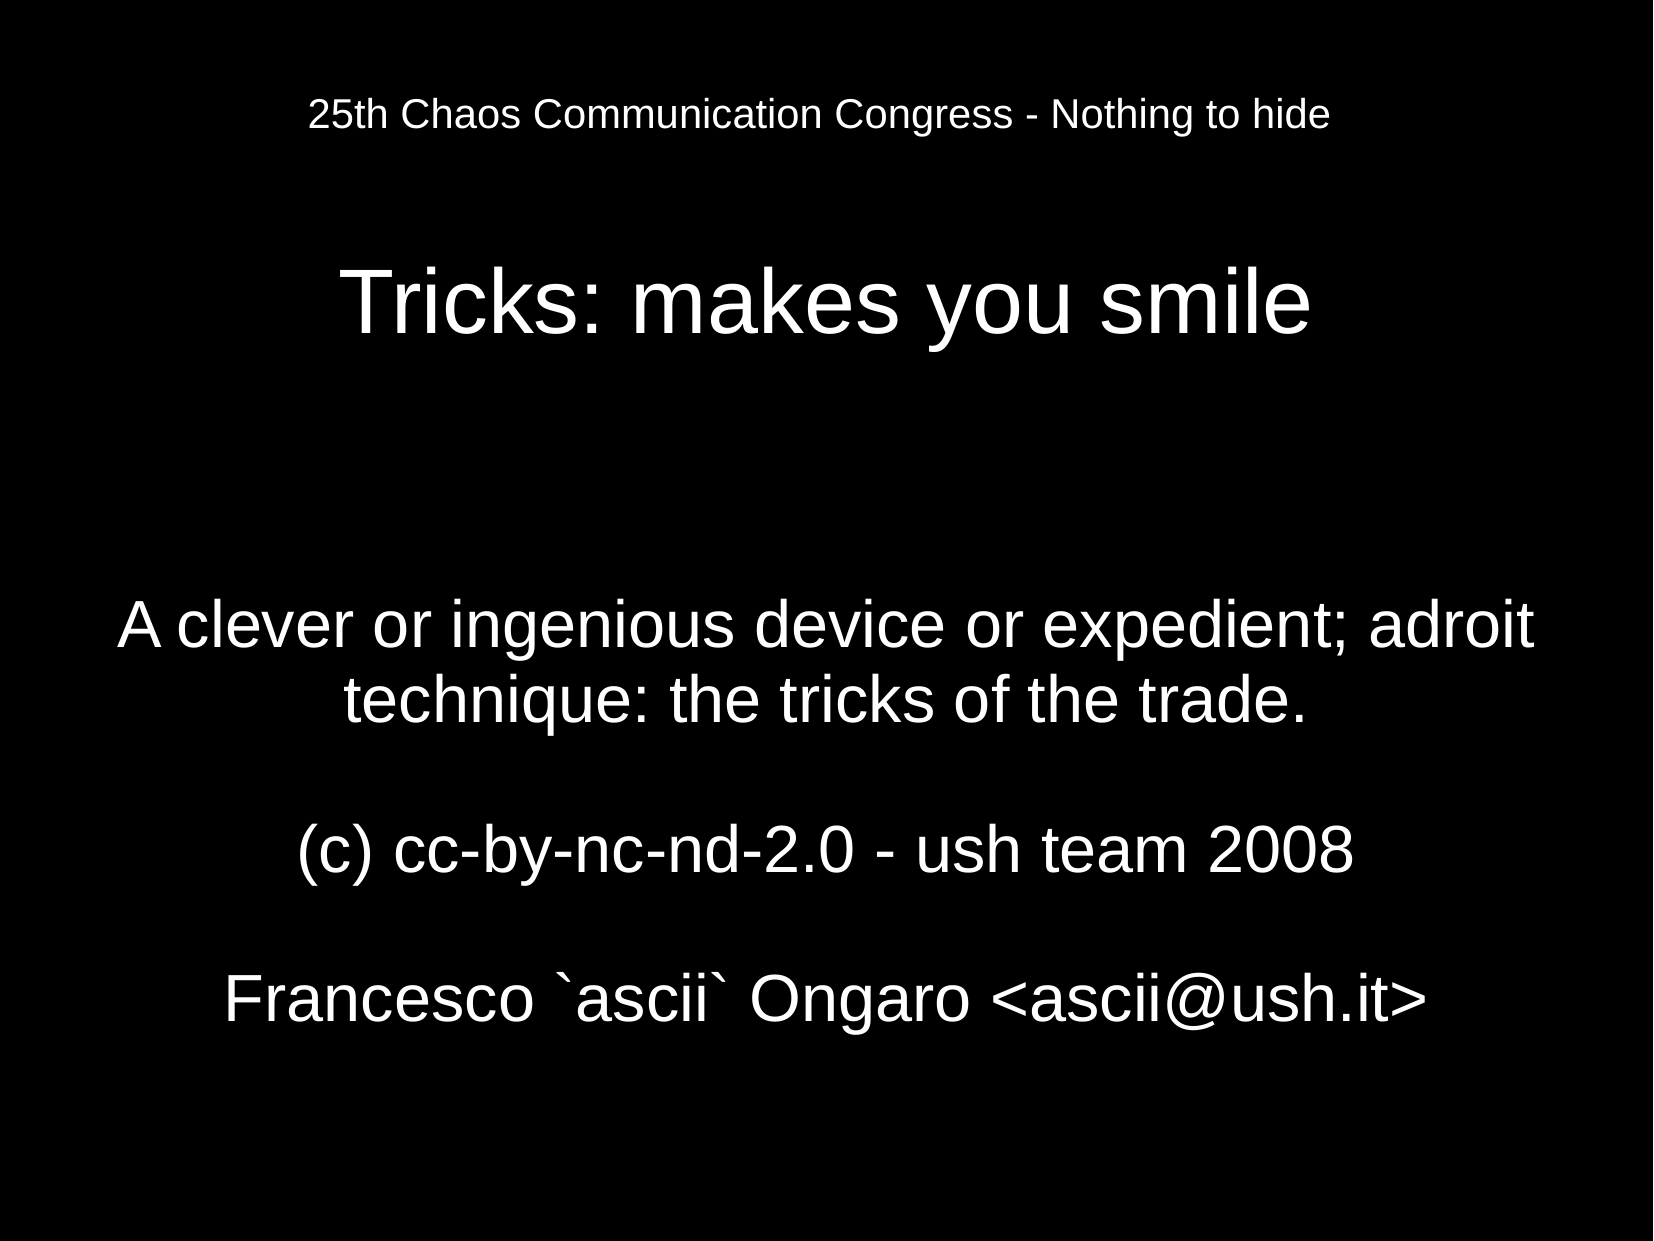

# 25th Chaos Communication Congress - Nothing to hide Tricks: makes you smile
A clever or ingenious device or expedient; adroit technique: the tricks of the trade.
(c) cc-by-nc-nd-2.0 - ush team 2008
Francesco `ascii` Ongaro <ascii@ush.it>